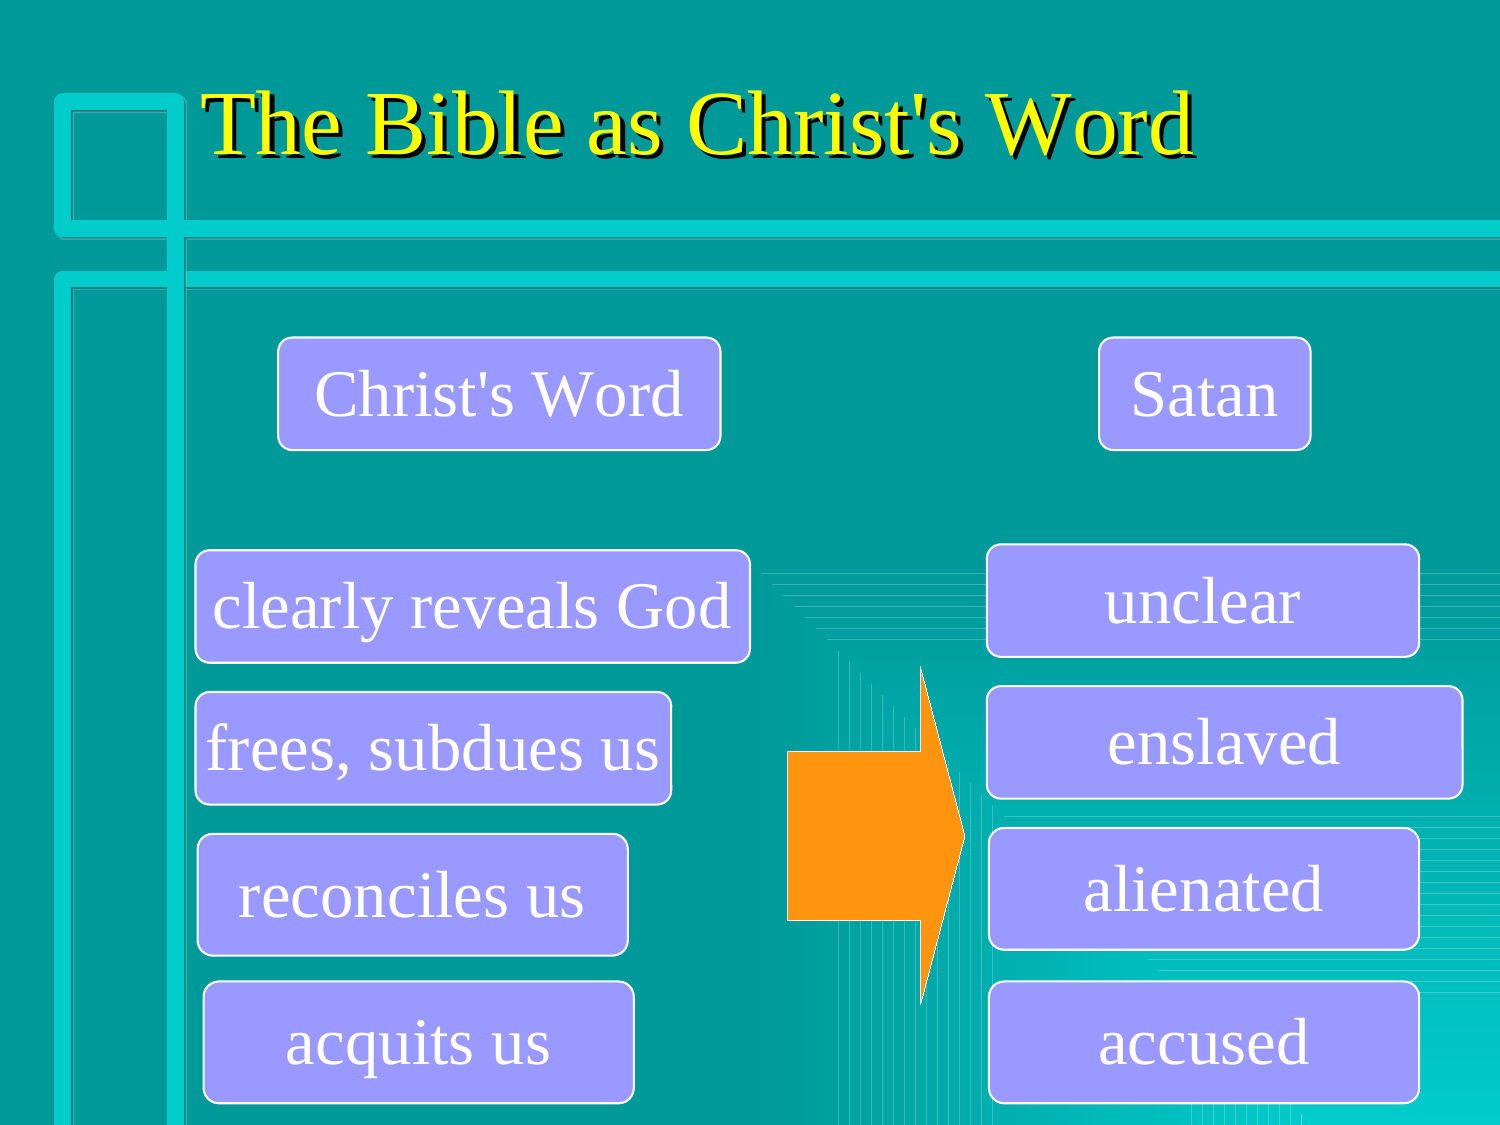

# The Bible as Christ's Word
Christ's Word
Satan
unclear
clearly reveals God
enslaved
frees, subdues us
alienated
reconciles us
acquits us
accused